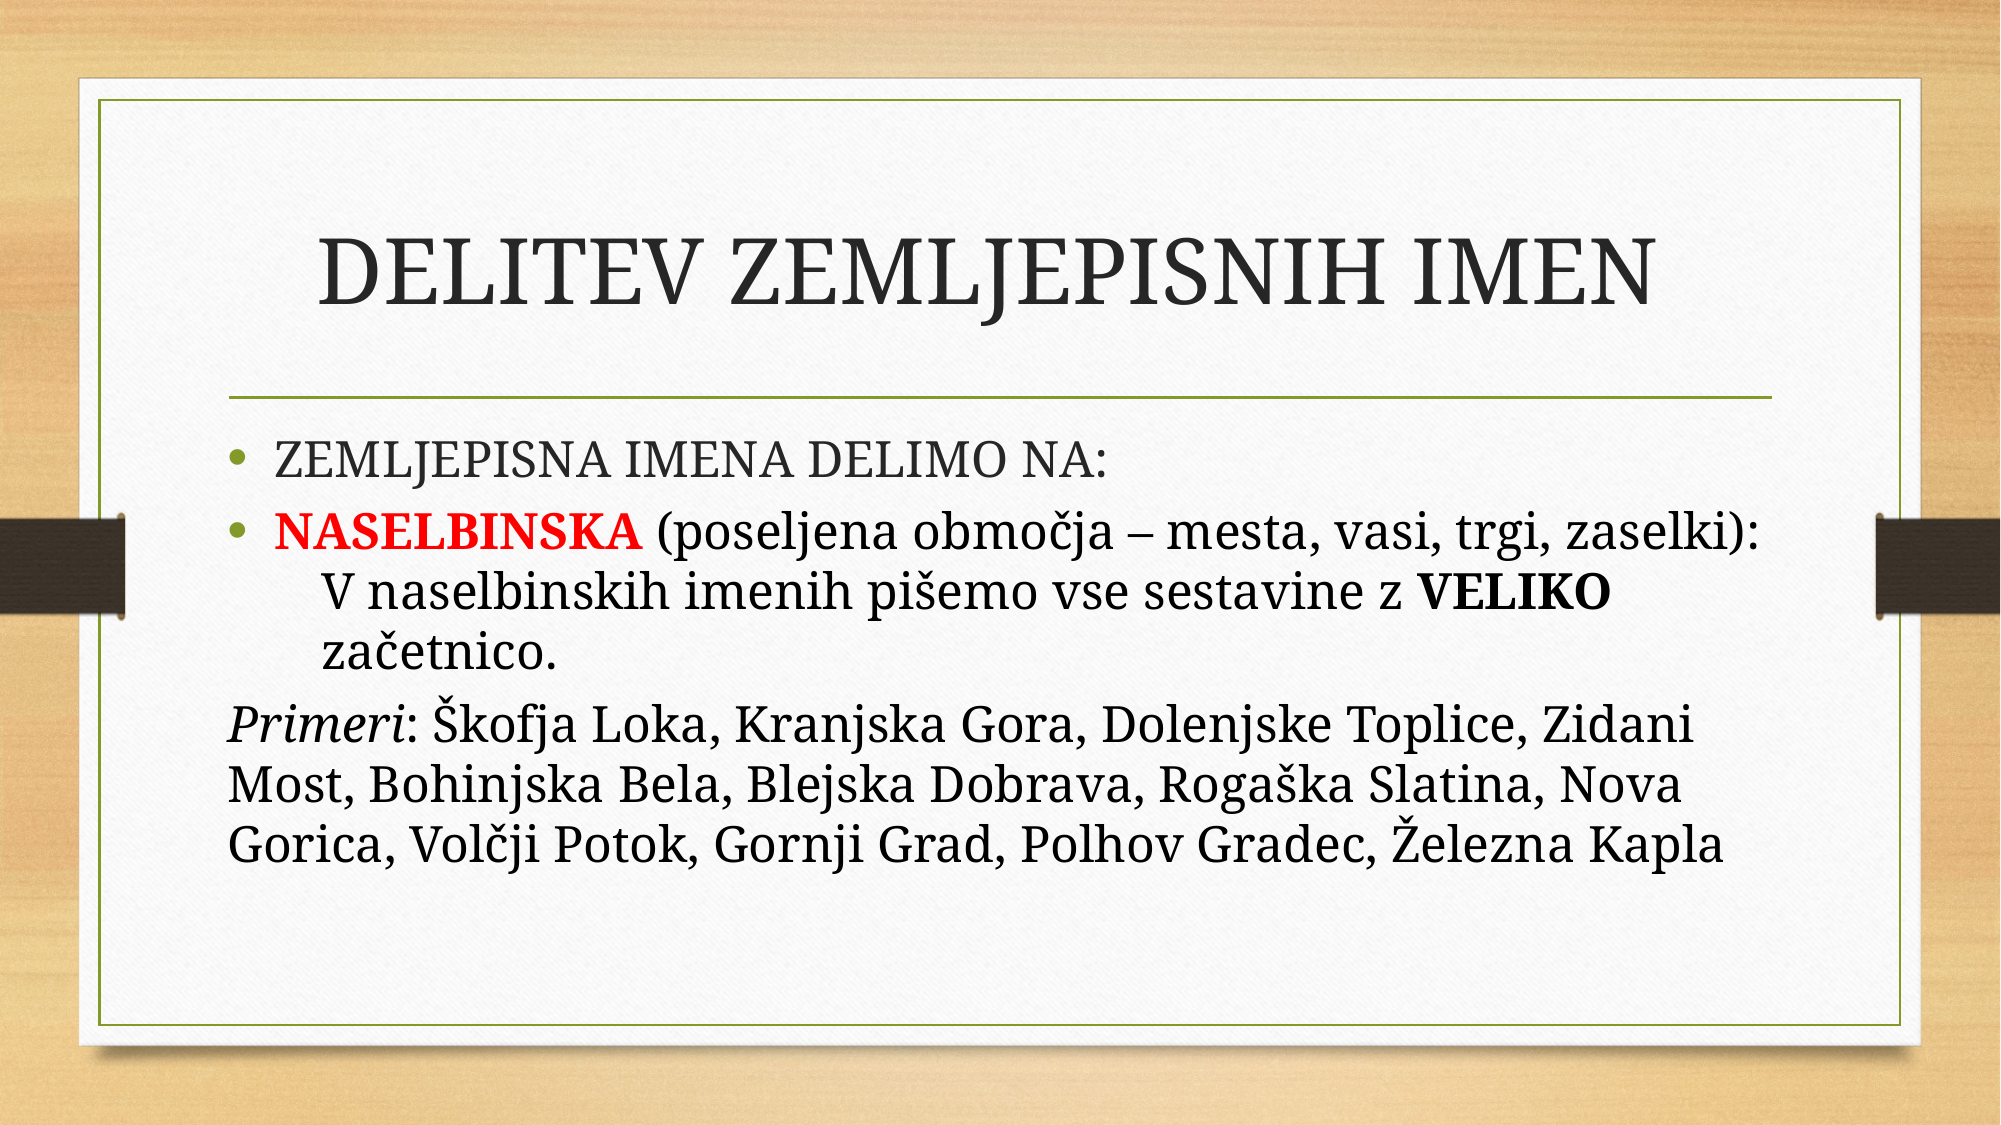

# DELITEV ZEMLJEPISNIH IMEN
ZEMLJEPISNA IMENA DELIMO NA:
NASELBINSKA (poseljena območja – mesta, vasi, trgi, zaselki): V naselbinskih imenih pišemo vse sestavine z VELIKO začetnico.
Primeri: Škofja Loka, Kranjska Gora, Dolenjske Toplice, Zidani Most, Bohinjska Bela, Blejska Dobrava, Rogaška Slatina, Nova Gorica, Volčji Potok, Gornji Grad, Polhov Gradec, Železna Kapla